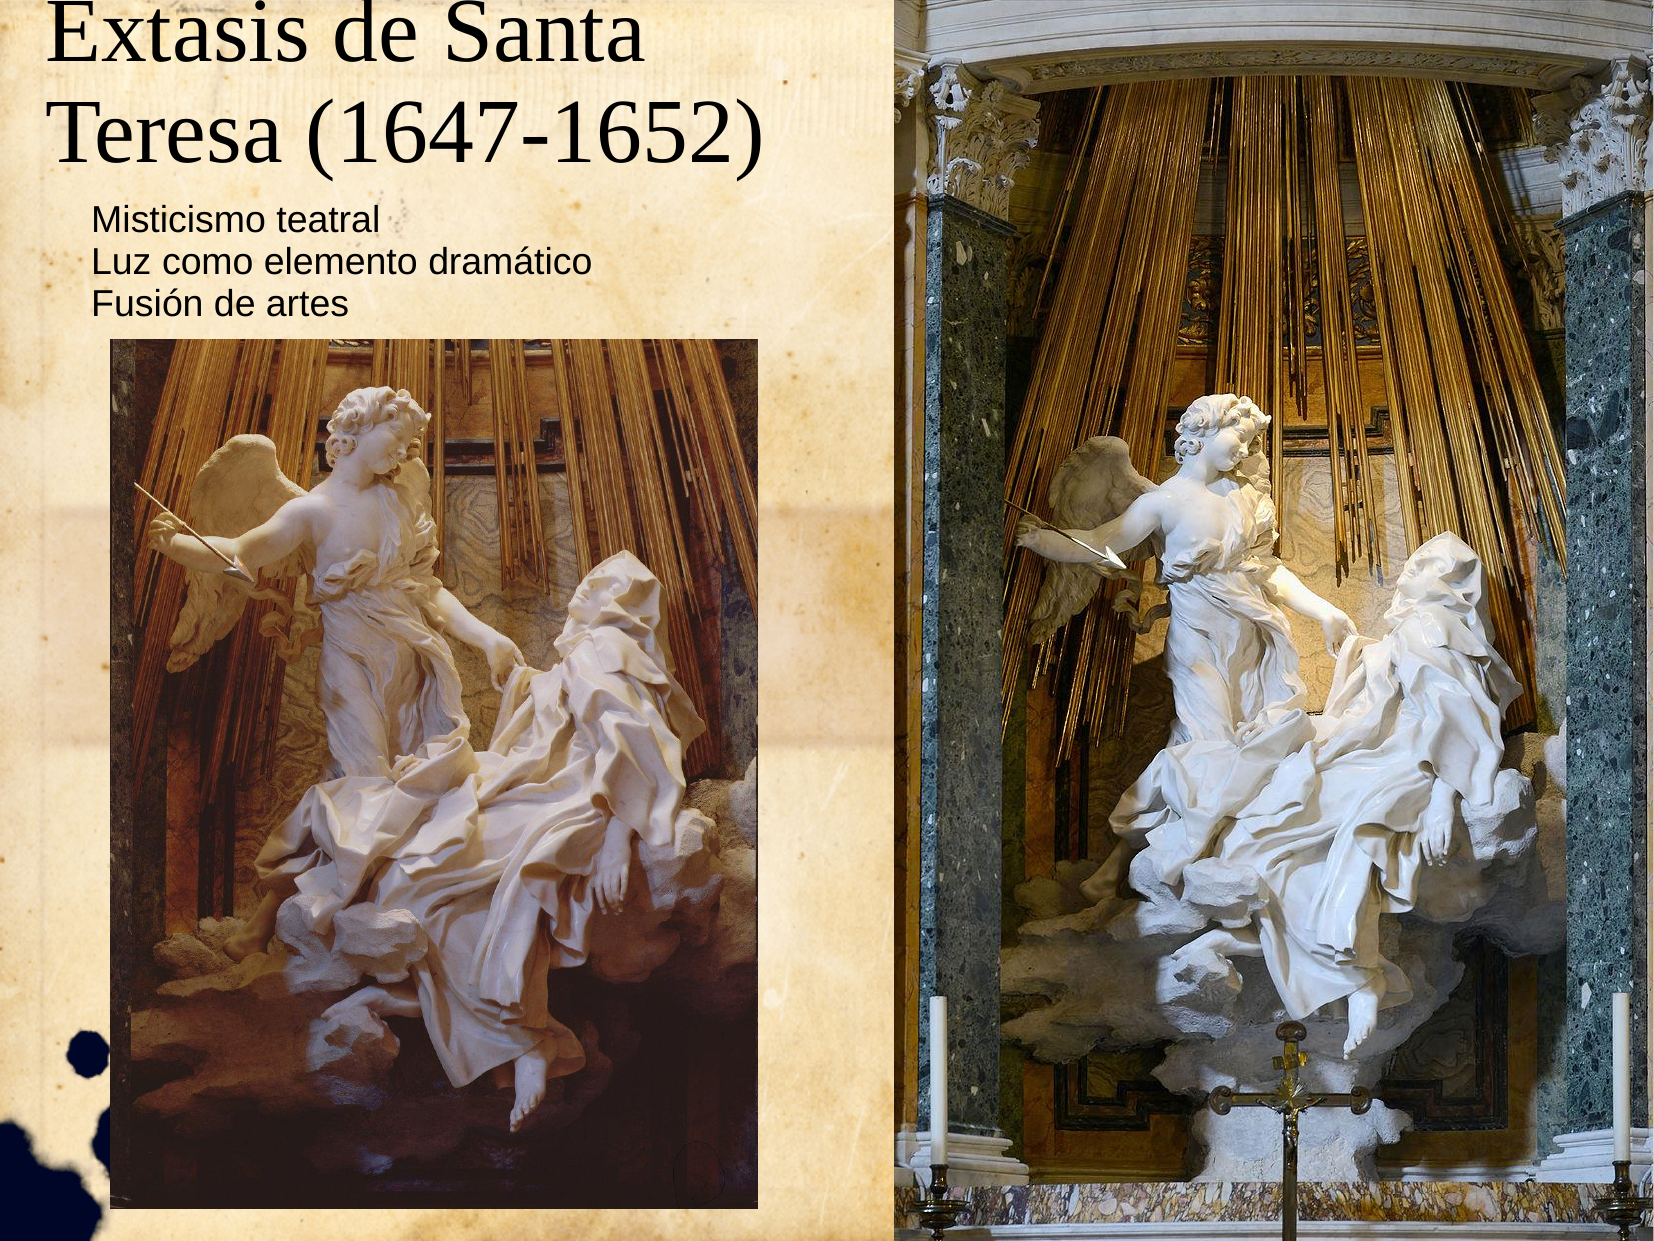

# Éxtasis de Santa Teresa (1647-1652)
Misticismo teatral
Luz como elemento dramático
Fusión de artes